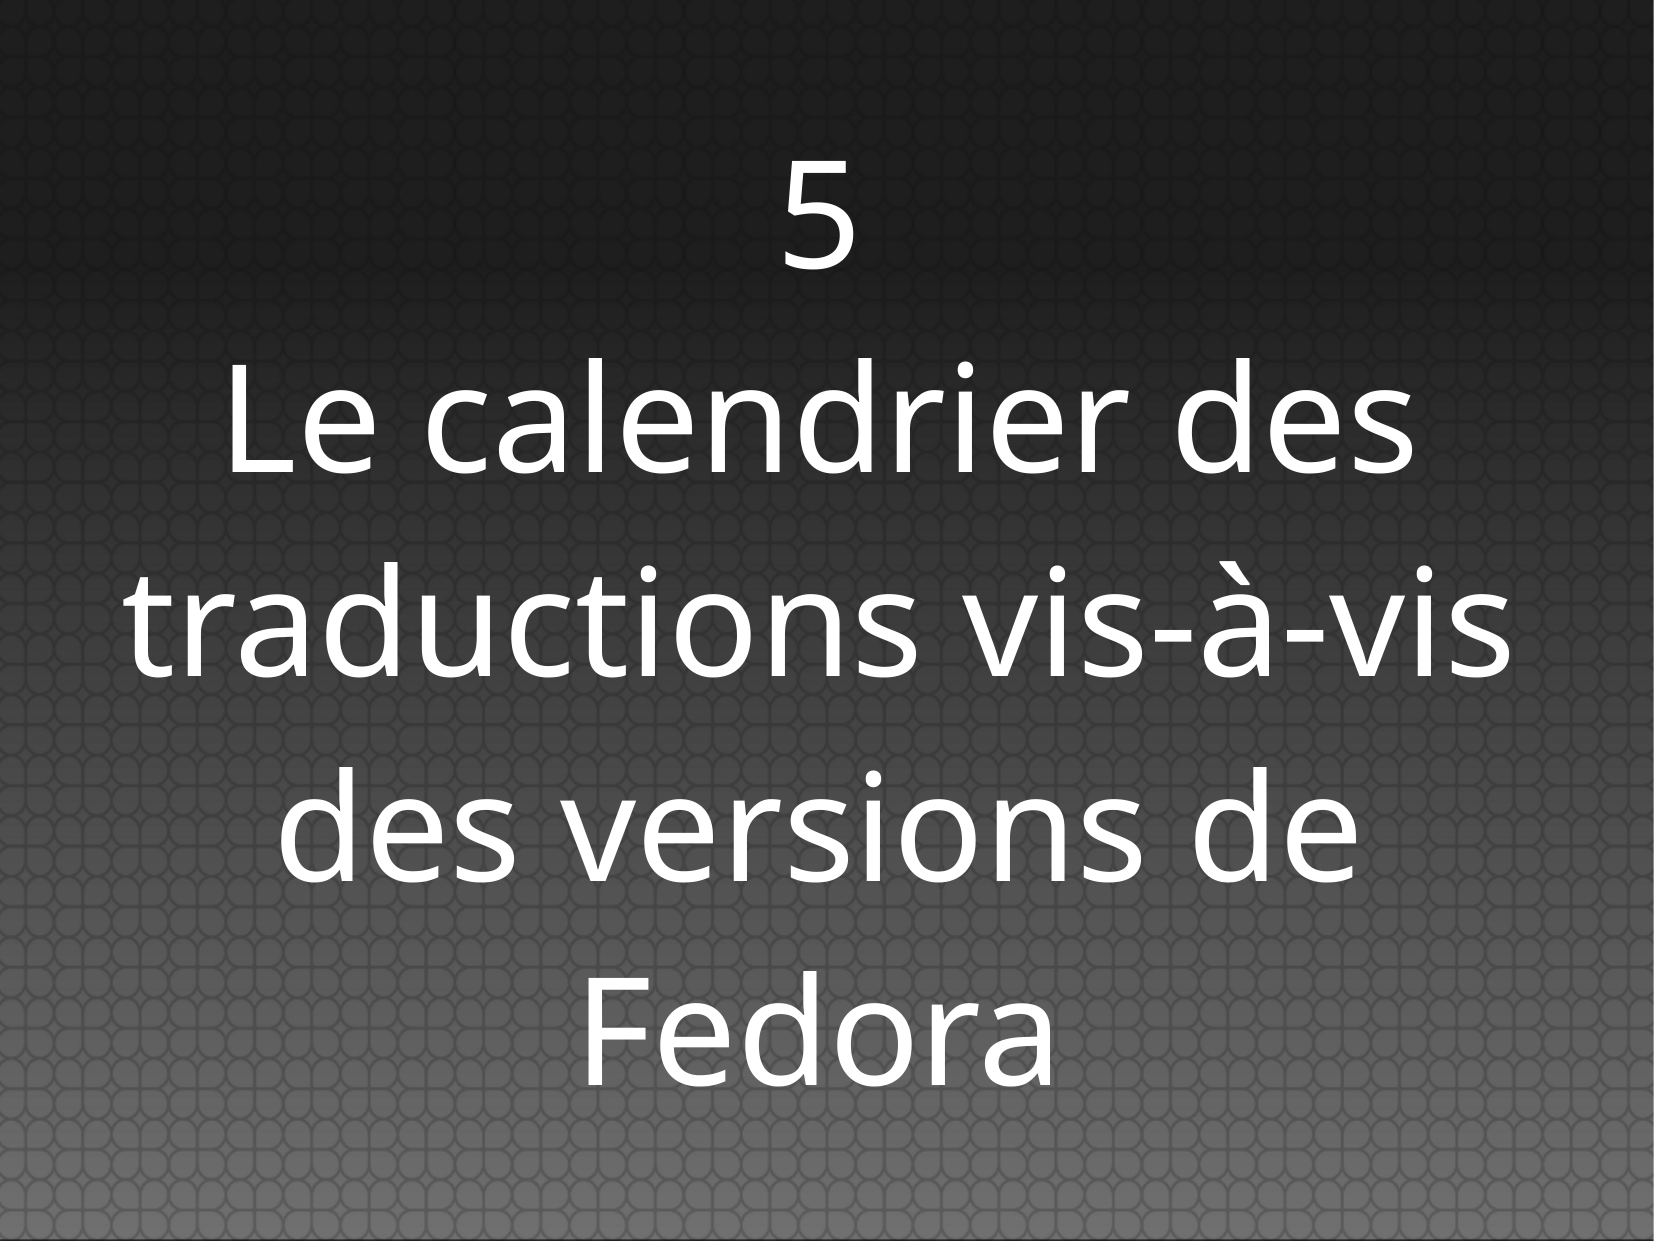

# 5 Le calendrier des traductions vis-à-vis des versions de Fedora